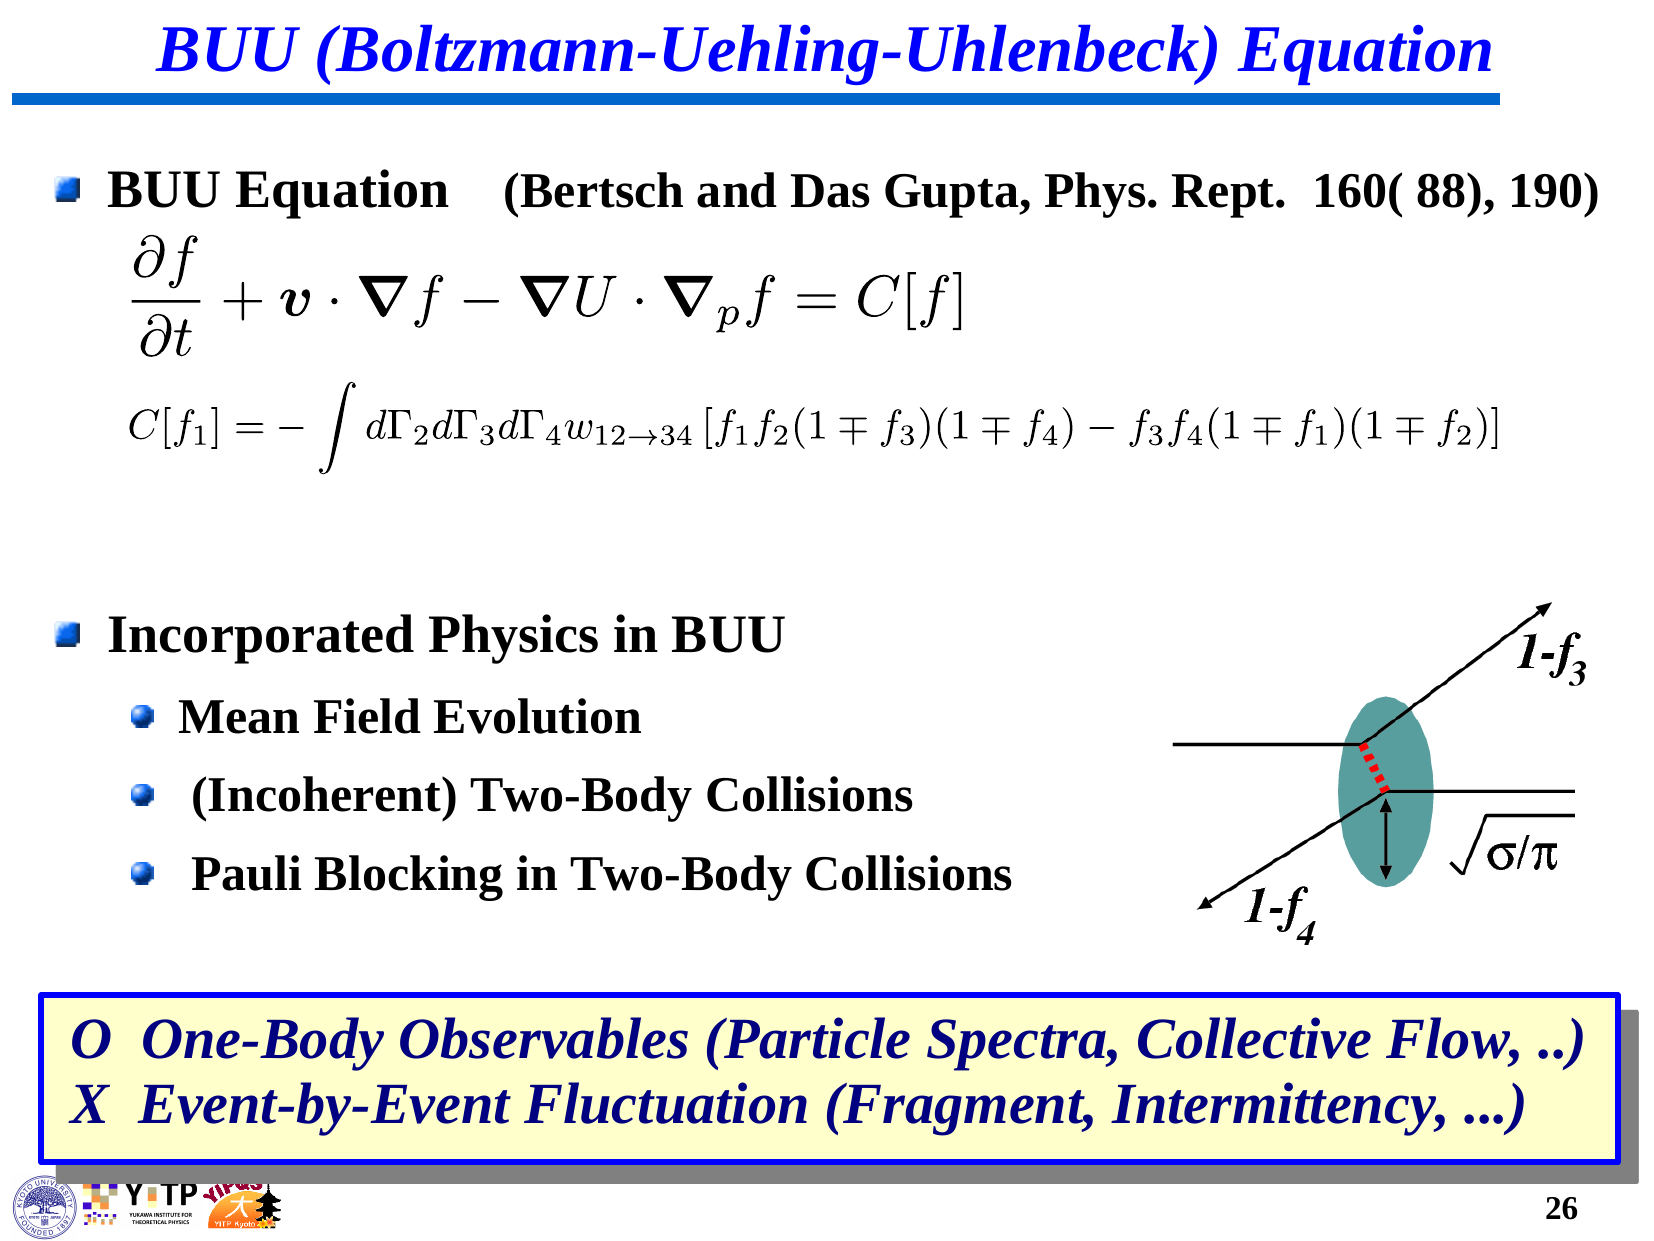

# BUU (Boltzmann-Uehling-Uhlenbeck) Equation
BUU Equation	 (Bertsch and Das Gupta, Phys. Rept. 160( 88), 190)
Incorporated Physics in BUU
Mean Field Evolution
 (Incoherent) Two-Body Collisions
 Pauli Blocking in Two-Body Collisions
O One-Body Observables (Particle Spectra, Collective Flow, ..)
X Event-by-Event Fluctuation (Fragment, Intermittency, ...)